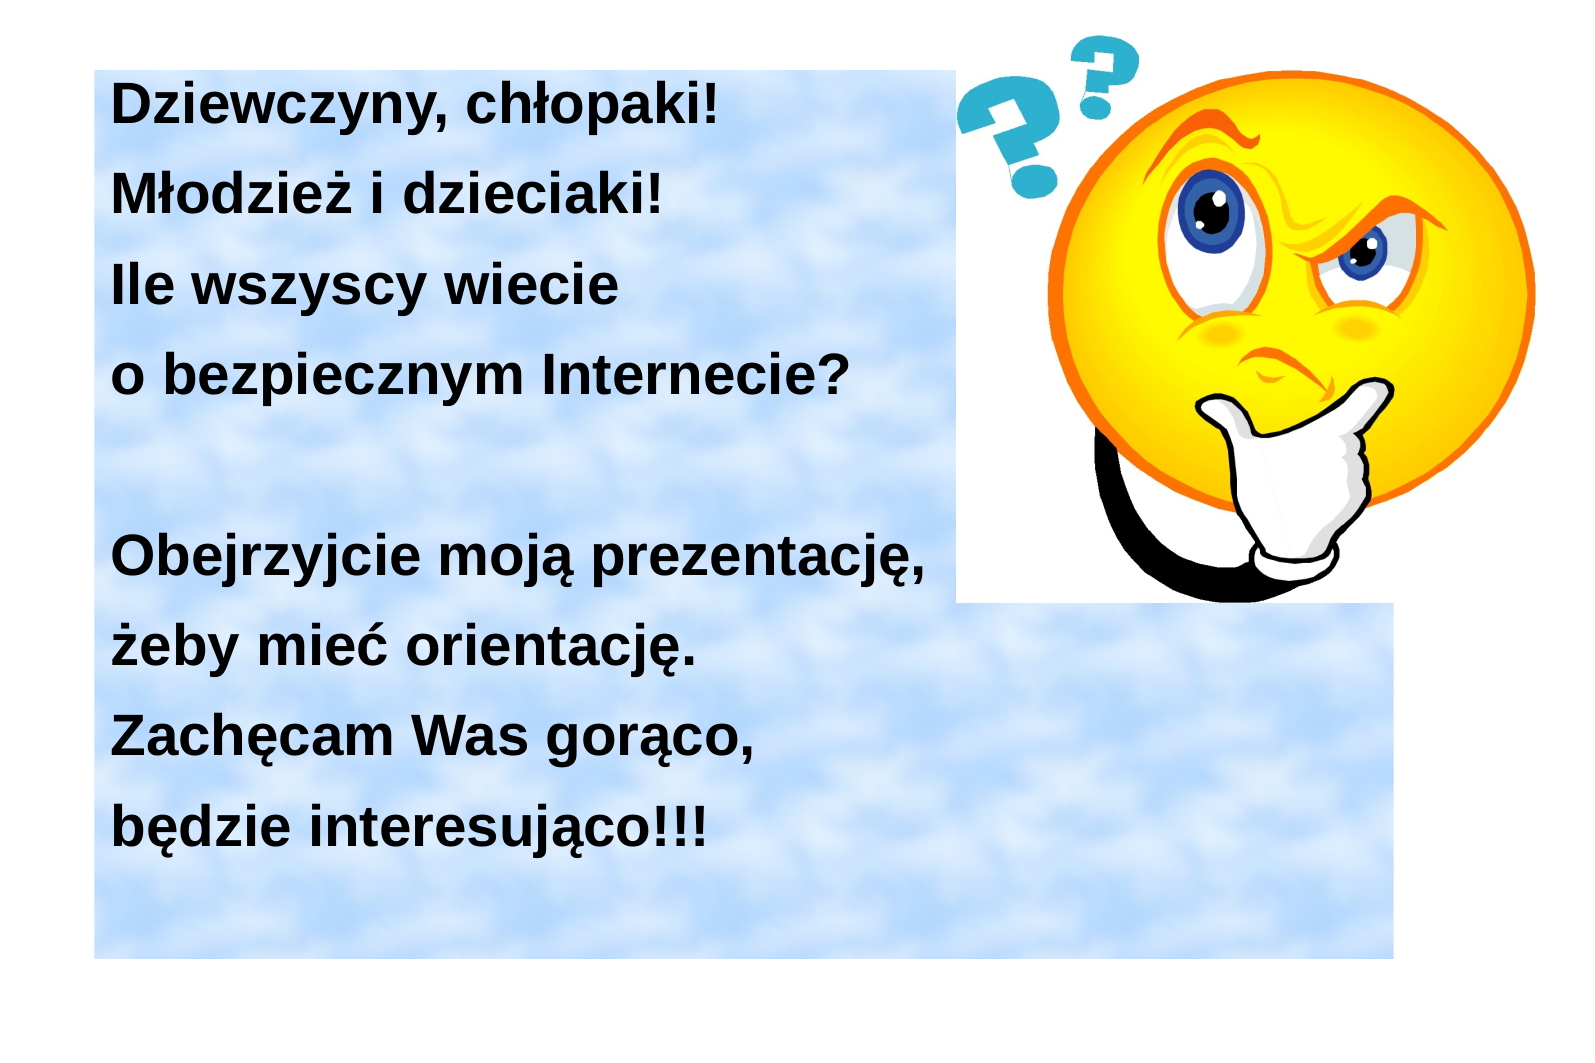

# Dziewczyny, chłopaki!
 Młodzież i dzieciaki!
 Ile wszyscy wiecie
 o bezpiecznym Internecie?
 Obejrzyjcie moją prezentację,
 żeby mieć orientację.
 Zachęcam Was gorąco,
 będzie interesująco!!!